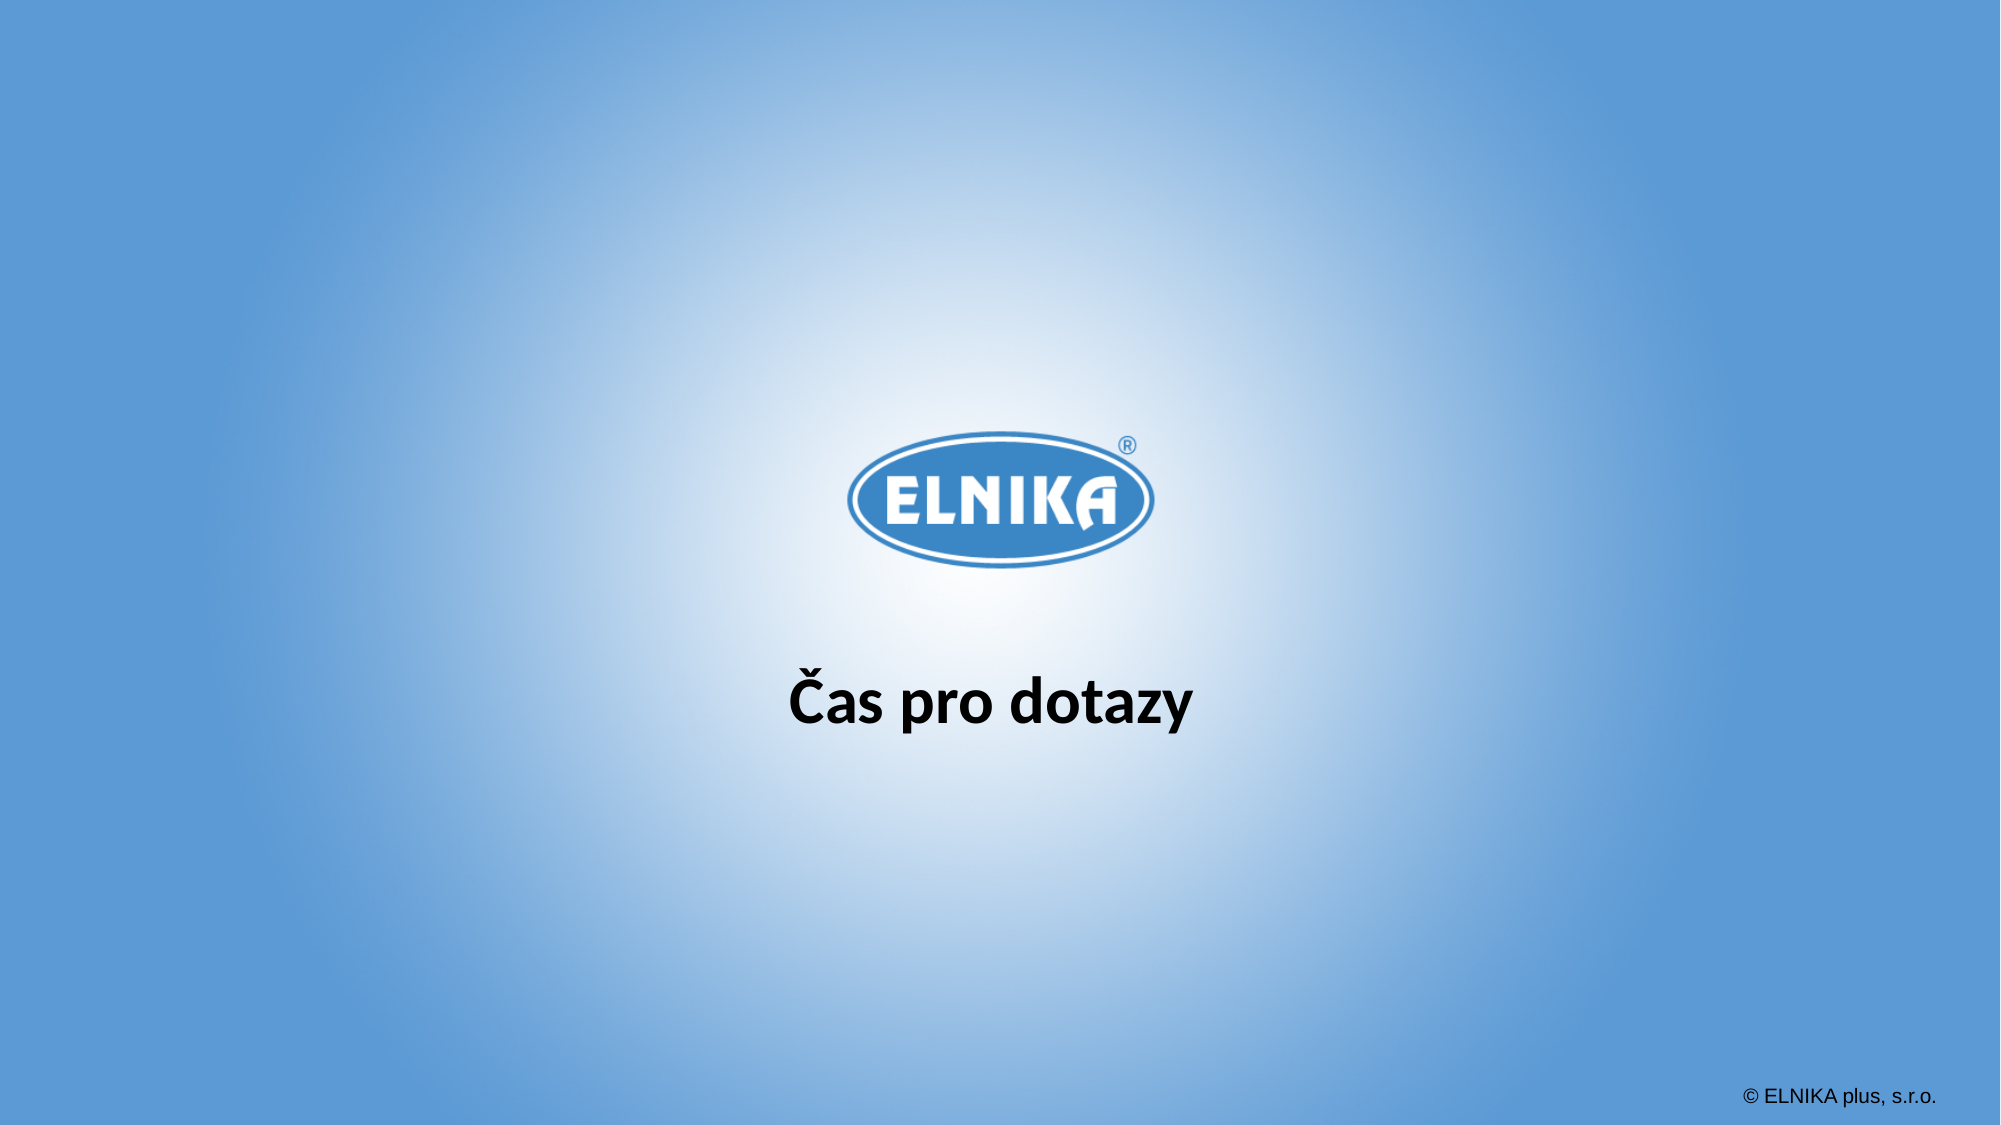

Čas pro dotazy
© ELNIKA plus, s.r.o.